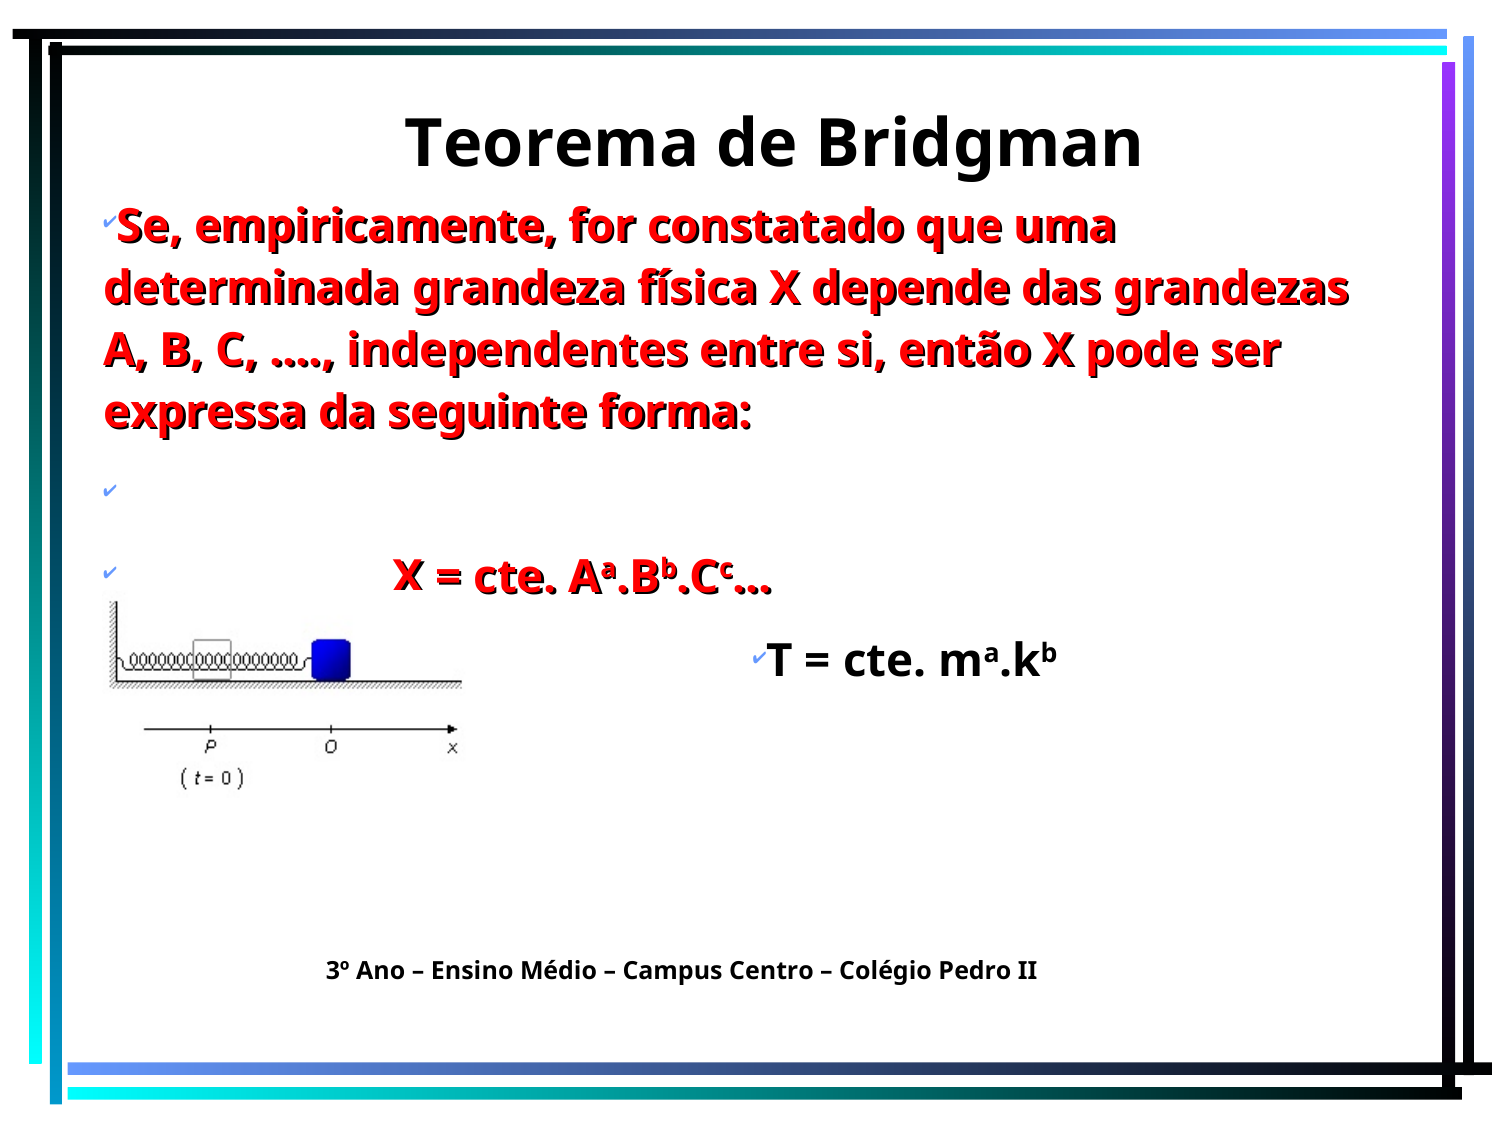

# Teorema de Bridgman
Se, empiricamente, for constatado que uma determinada grandeza física X depende das grandezas A, B, C, ...., independentes entre si, então X pode ser expressa da seguinte forma:
 X = cte. Aa.Bb.Cc...
T = cte. ma.kb
3º Ano – Ensino Médio – Campus Centro – Colégio Pedro II